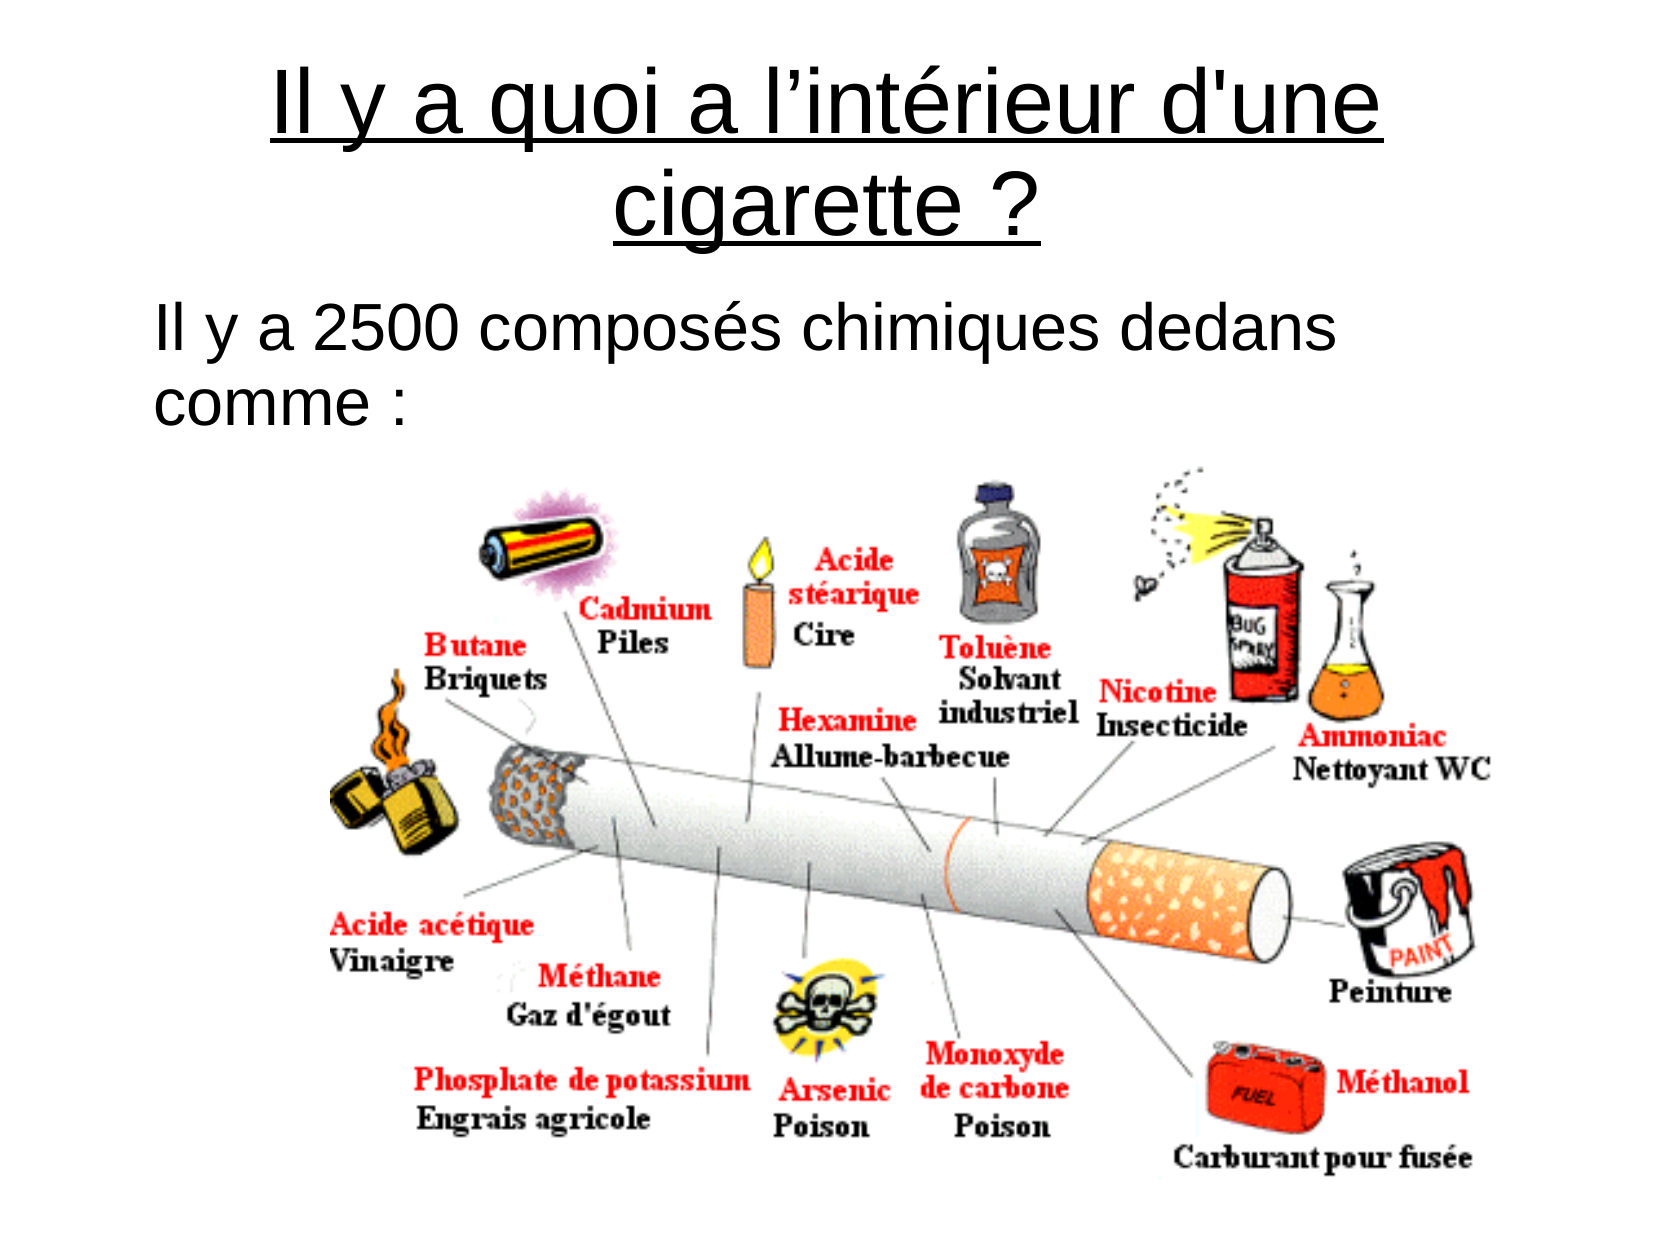

# Il y a quoi a l’intérieur d'une cigarette ?
Il y a 2500 composés chimiques dedans comme :